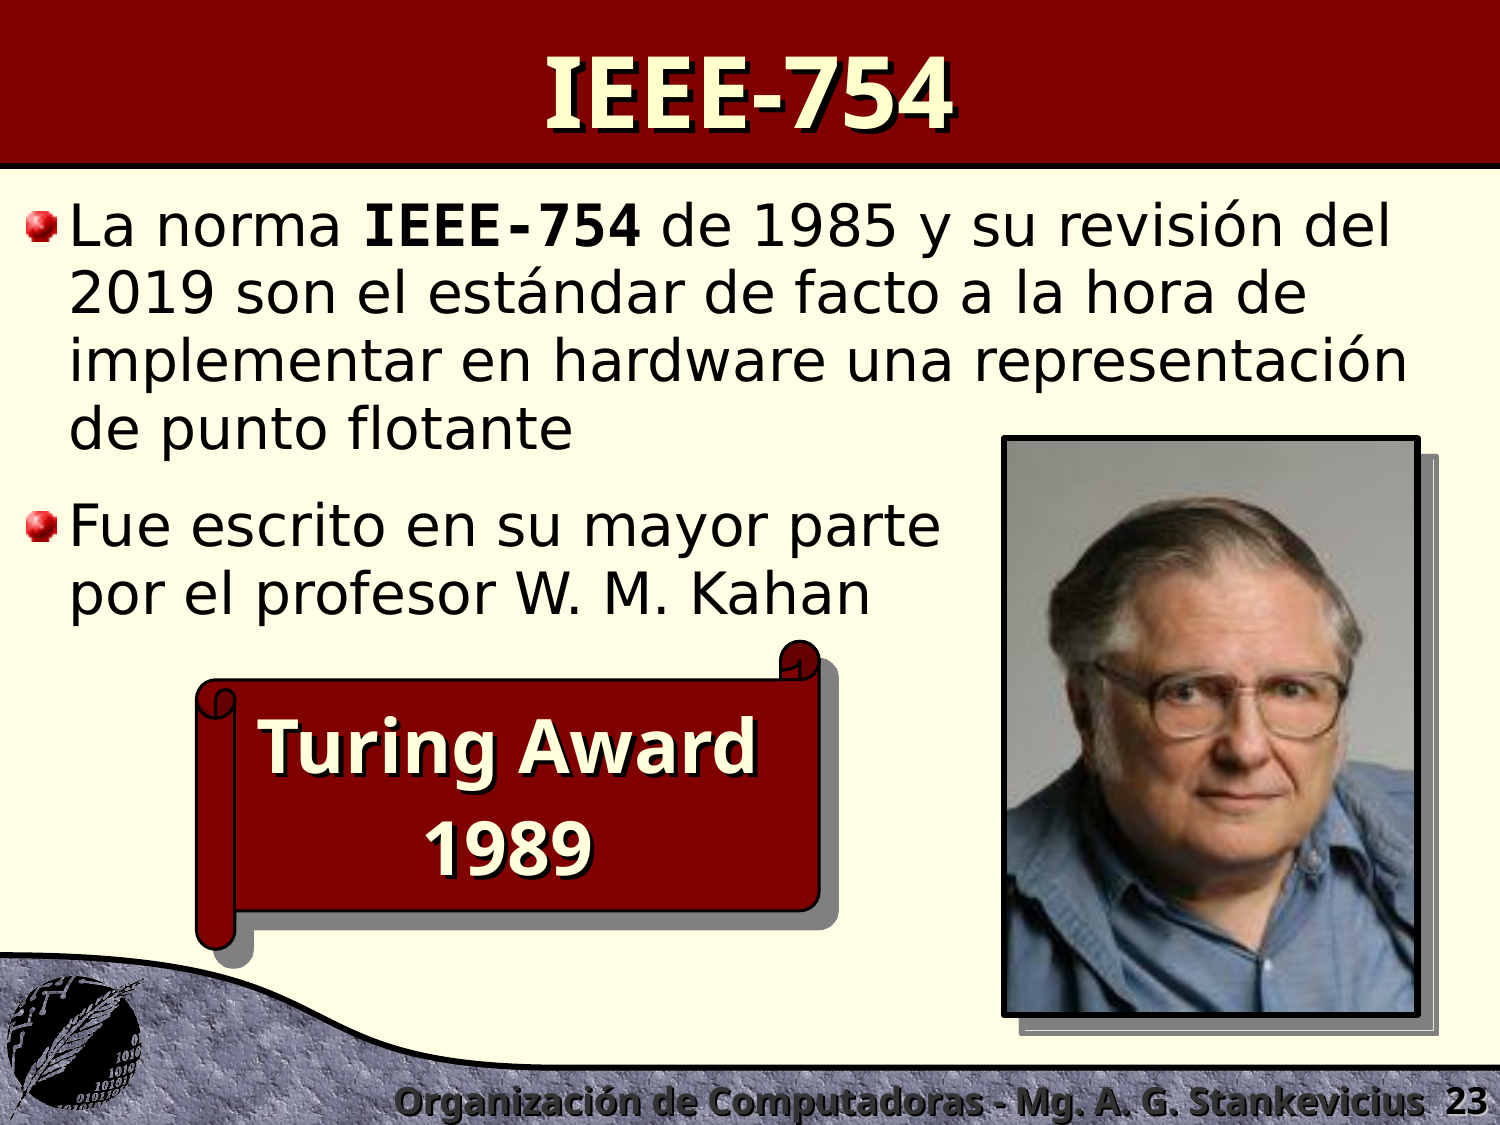

# IEEE-754
La norma IEEE-754 de 1985 y su revisión del 2019 son el estándar de facto a la hora de implementar en hardware una representación de punto flotante
Fue escrito en su mayor parte
por el profesor W. M. Kahan
Turing Award
1989
23